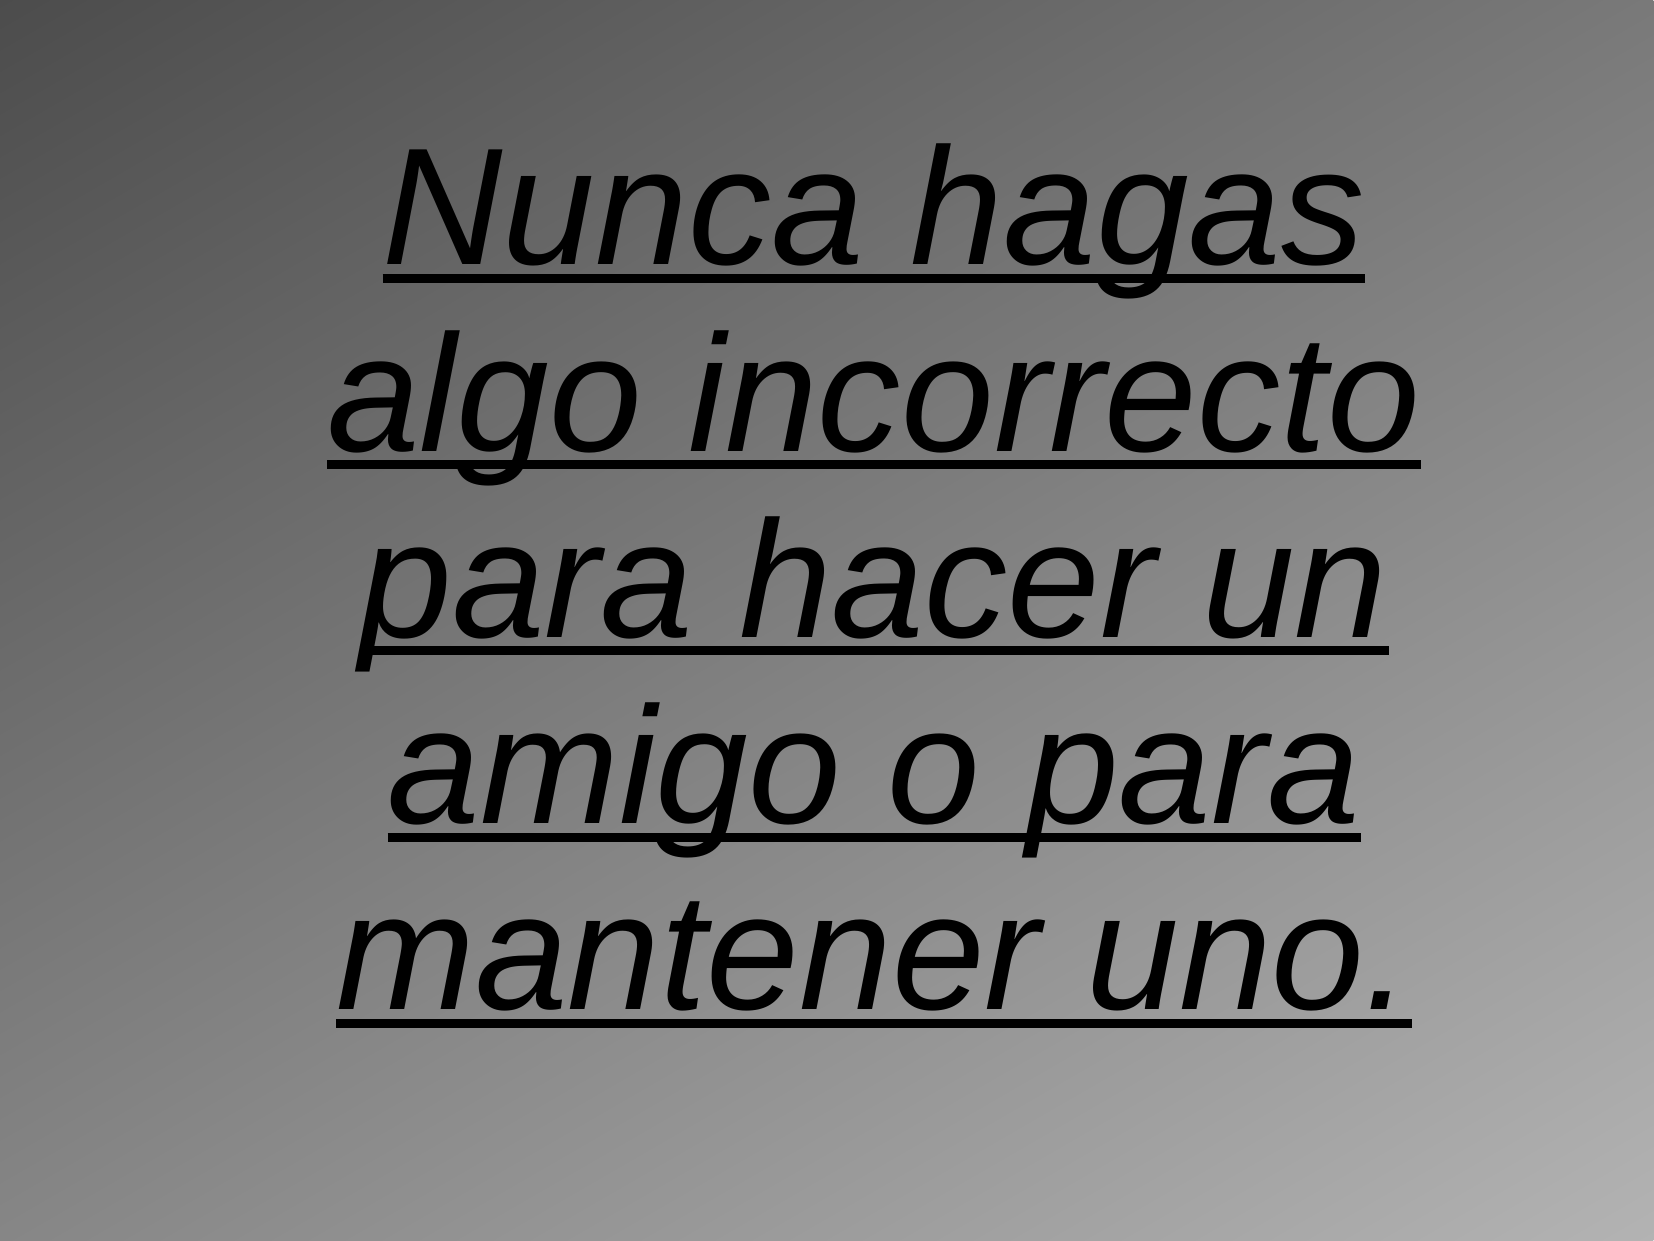

Nunca hagas algo incorrecto para hacer un amigo o para mantener uno.